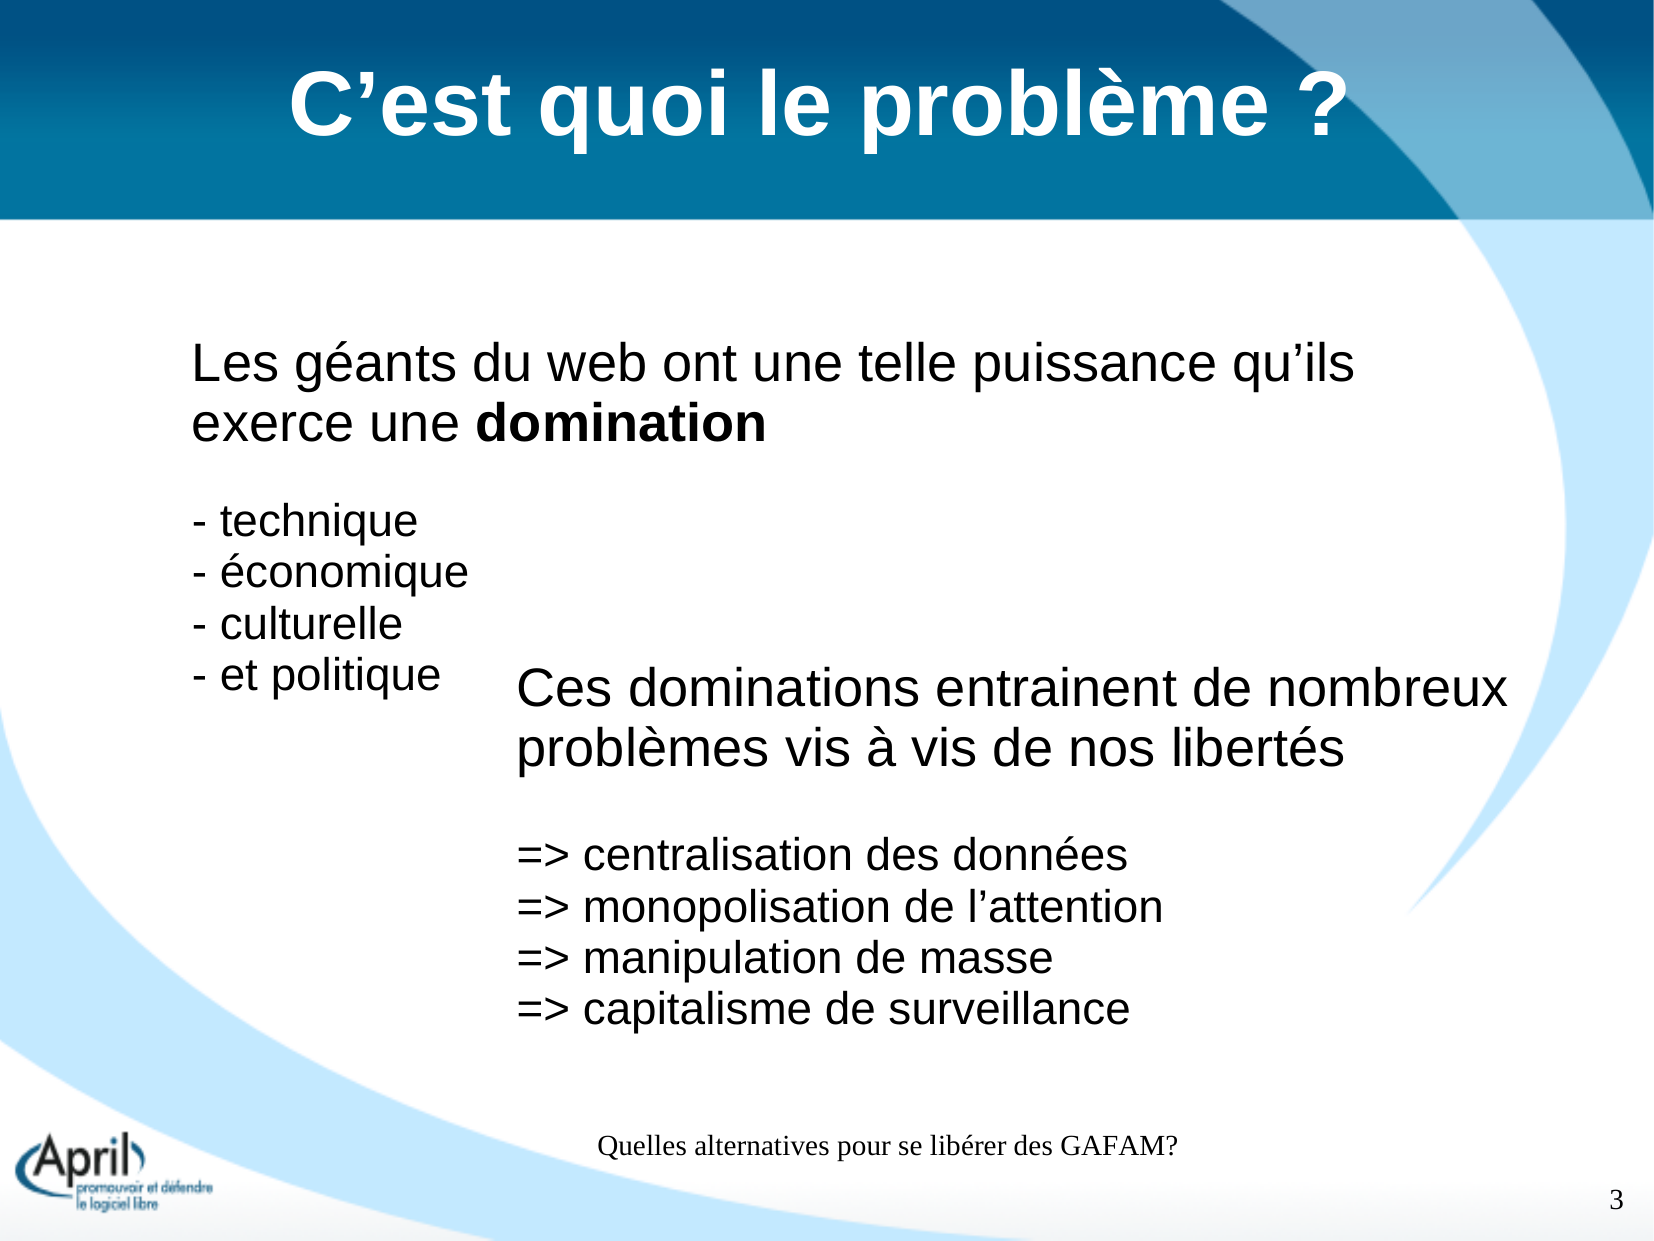

# C’est quoi le problème ?
Les géants du web ont une telle puissance qu’ils exerce une domination
- technique
- économique
- culturelle
- et politique
Ces dominations entrainent de nombreux problèmes vis à vis de nos libertés
=> centralisation des données
=> monopolisation de l’attention
=> manipulation de masse
=> capitalisme de surveillance
Quelles alternatives pour se libérer des GAFAM?
3